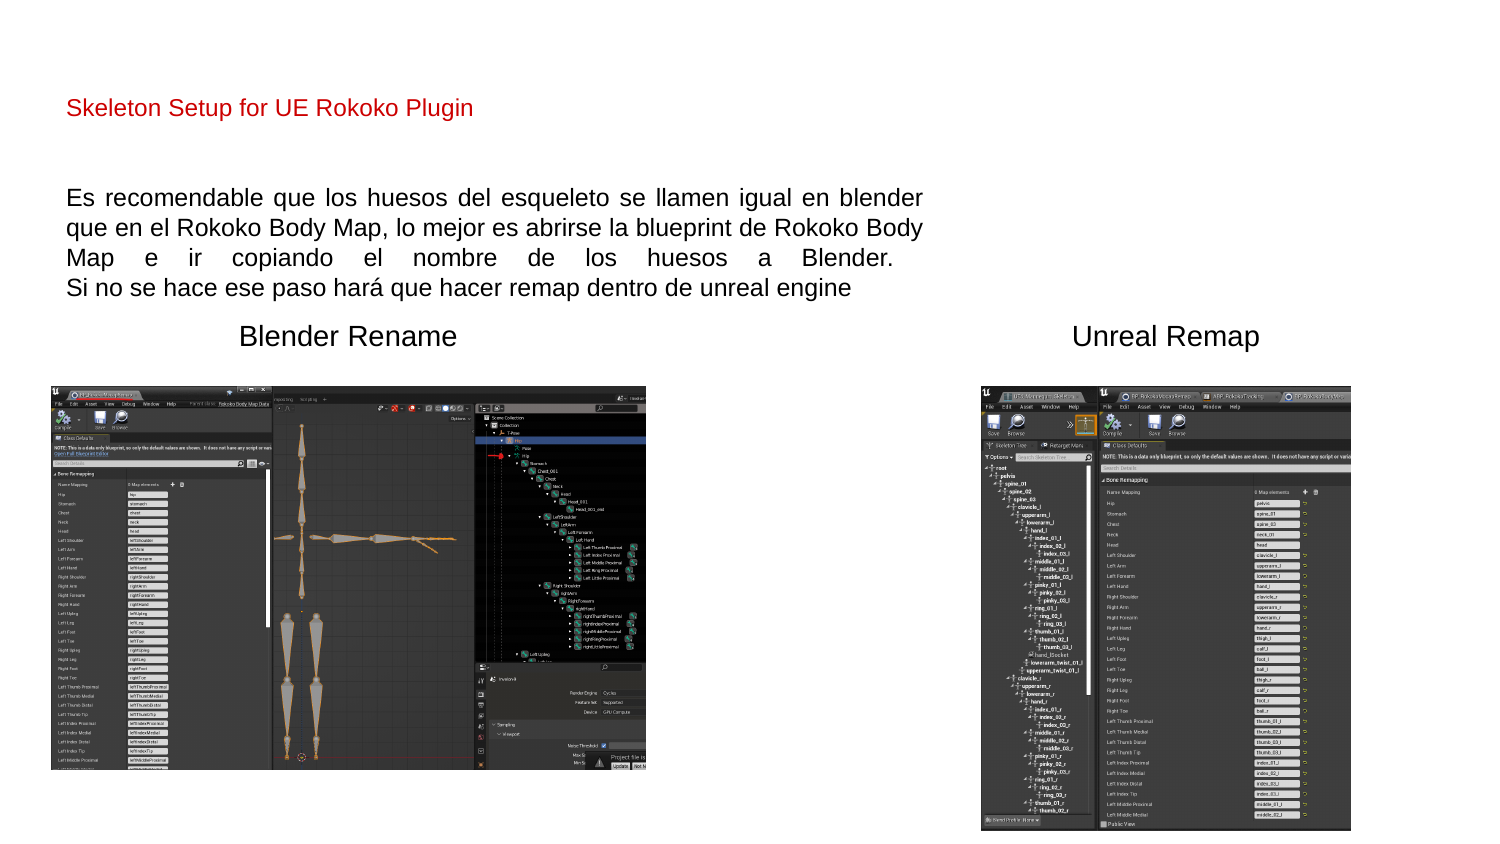

# Skeleton Setup for UE Rokoko Plugin
Es recomendable que los huesos del esqueleto se llamen igual en blender que en el Rokoko Body Map, lo mejor es abrirse la blueprint de Rokoko Body Map e ir copiando el nombre de los huesos a Blender.
Si no se hace ese paso hará que hacer remap dentro de unreal engine
Blender Rename
Unreal Remap